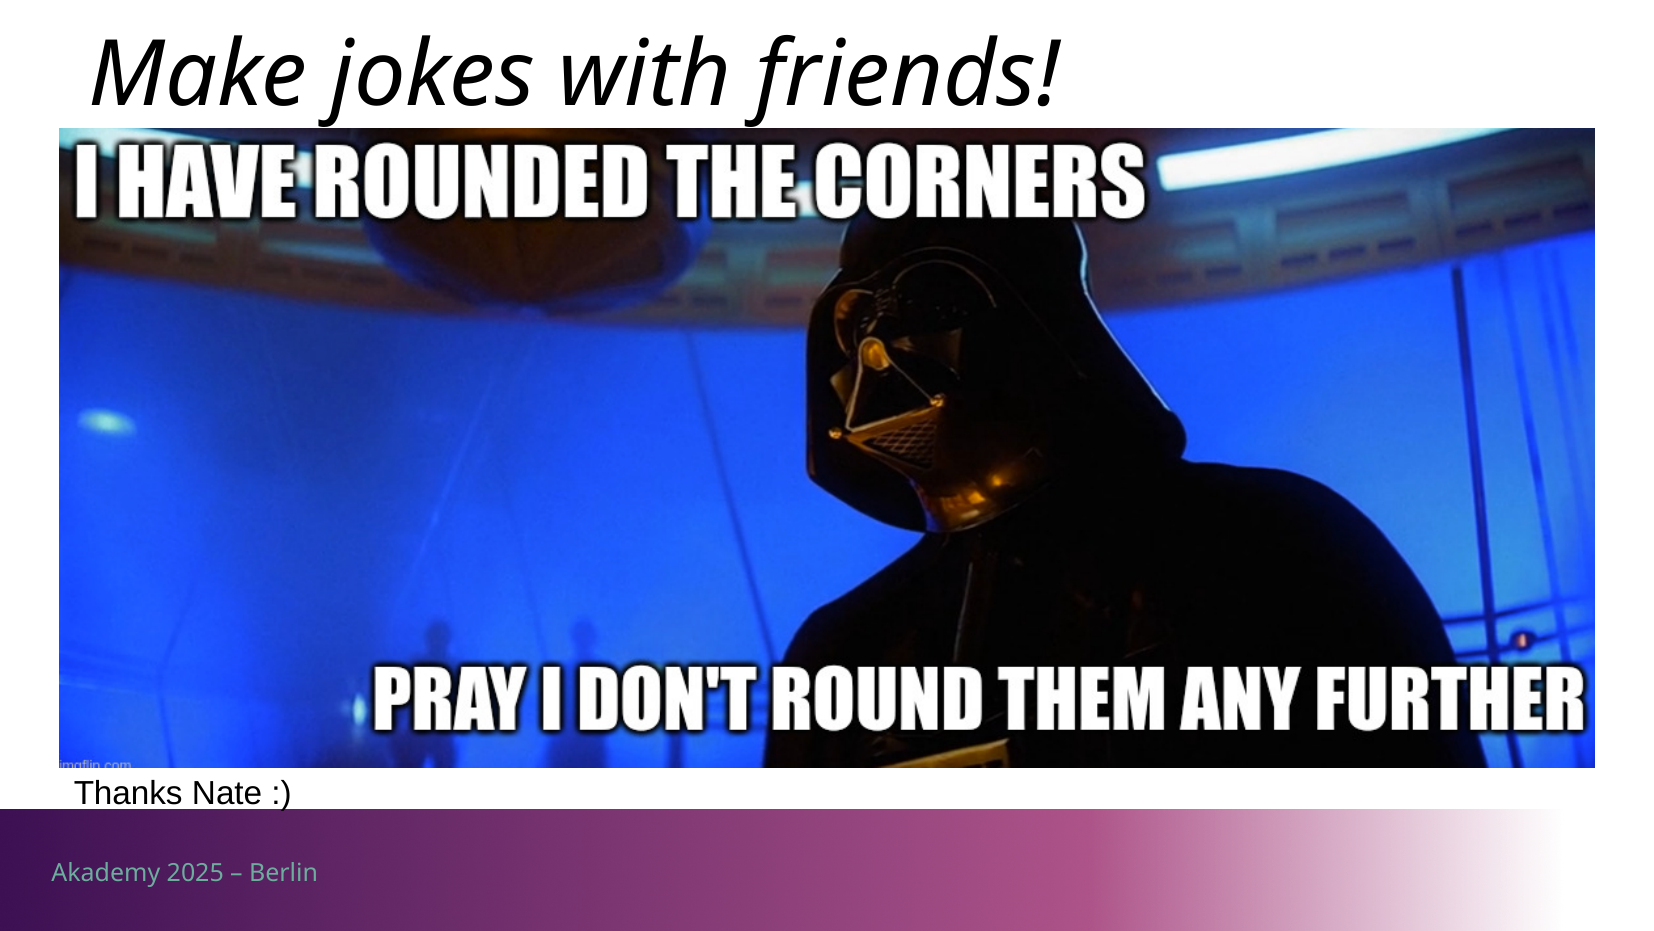

# Make jokes with friends!
Thanks Nate :)